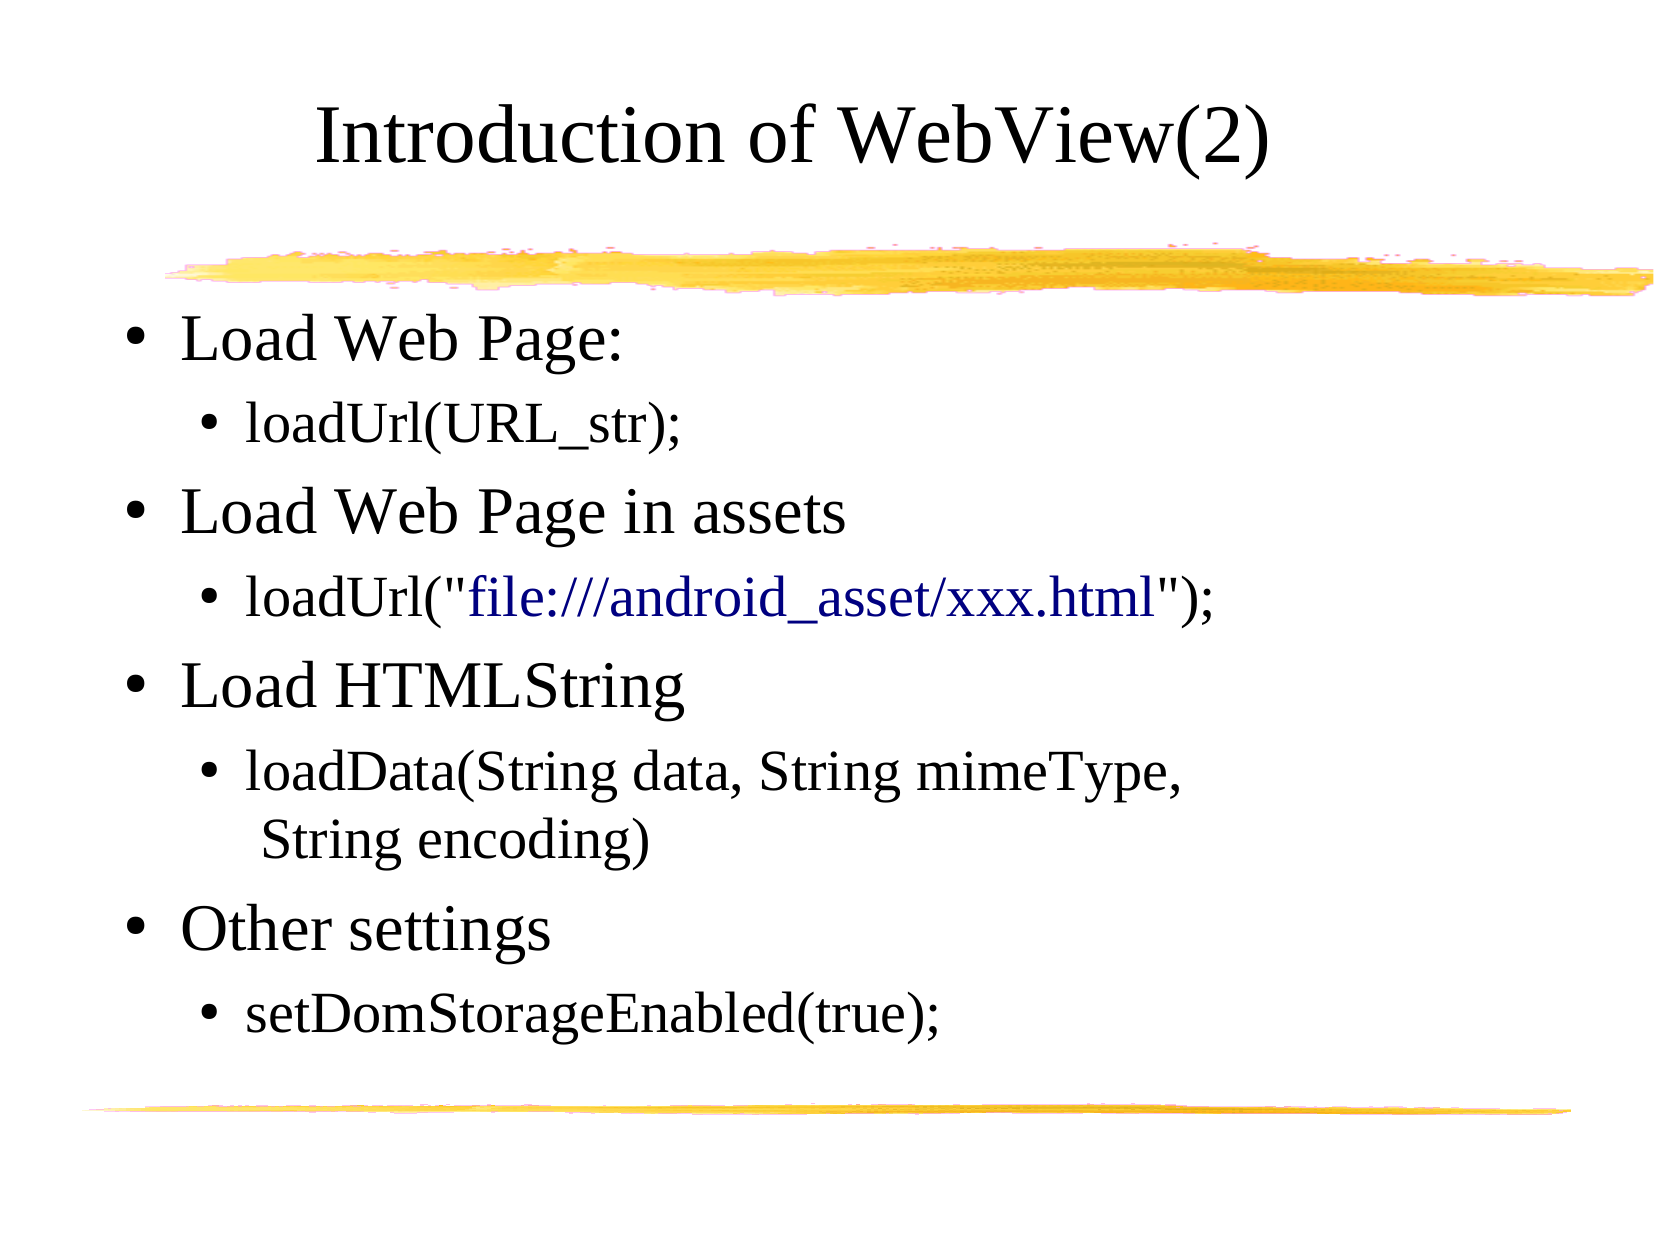

# Introduction of WebView(2)
Load Web Page:
loadUrl(URL_str);
Load Web Page in assets
loadUrl("file:///android_asset/xxx.html");
Load HTMLString
loadData(String data, String mimeType,
 String encoding)
Other settings
setDomStorageEnabled(true);